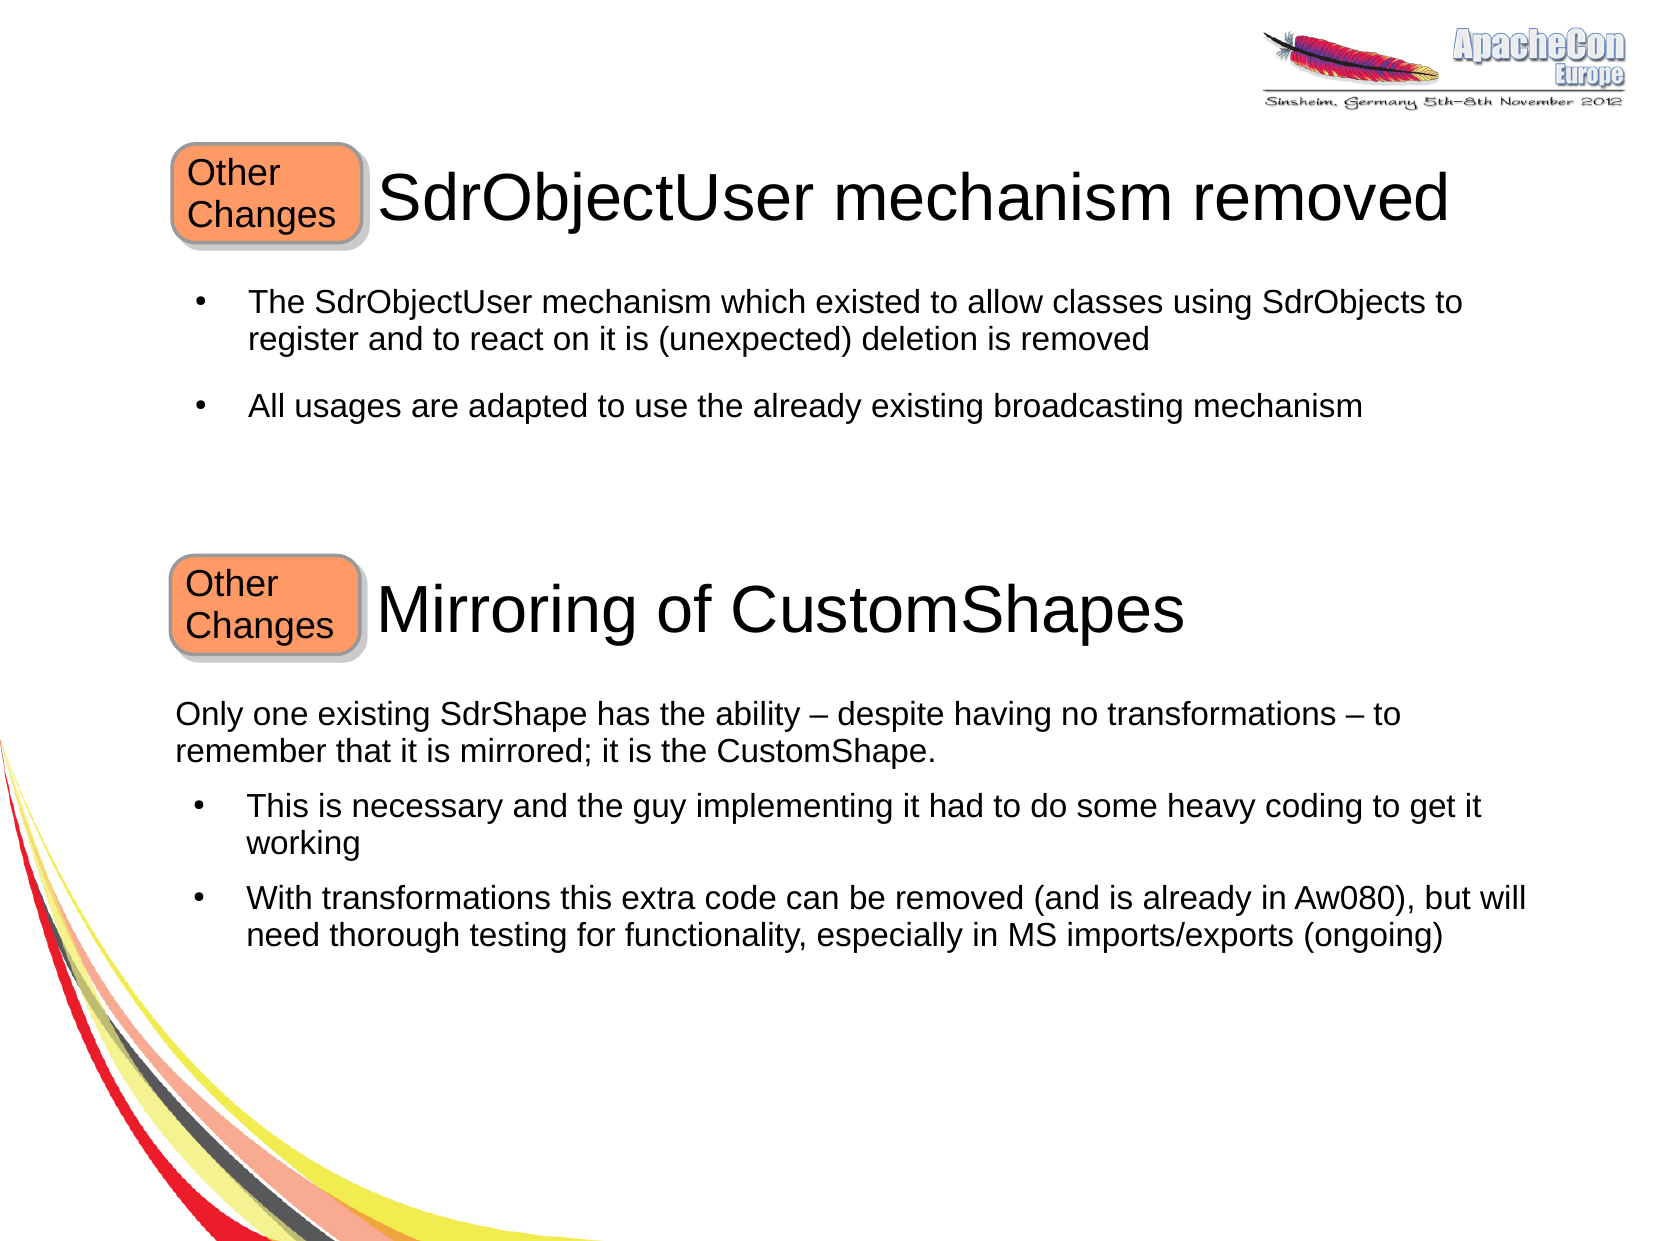

Other
Changes
SdrObjectUser mechanism removed
# The SdrObjectUser mechanism which existed to allow classes using SdrObjects to register and to react on it is (unexpected) deletion is removed
All usages are adapted to use the already existing broadcasting mechanism
Other
Changes
Mirroring of CustomShapes
Only one existing SdrShape has the ability – despite having no transformations – to remember that it is mirrored; it is the CustomShape.
This is necessary and the guy implementing it had to do some heavy coding to get it working
With transformations this extra code can be removed (and is already in Aw080), but will need thorough testing for functionality, especially in MS imports/exports (ongoing)